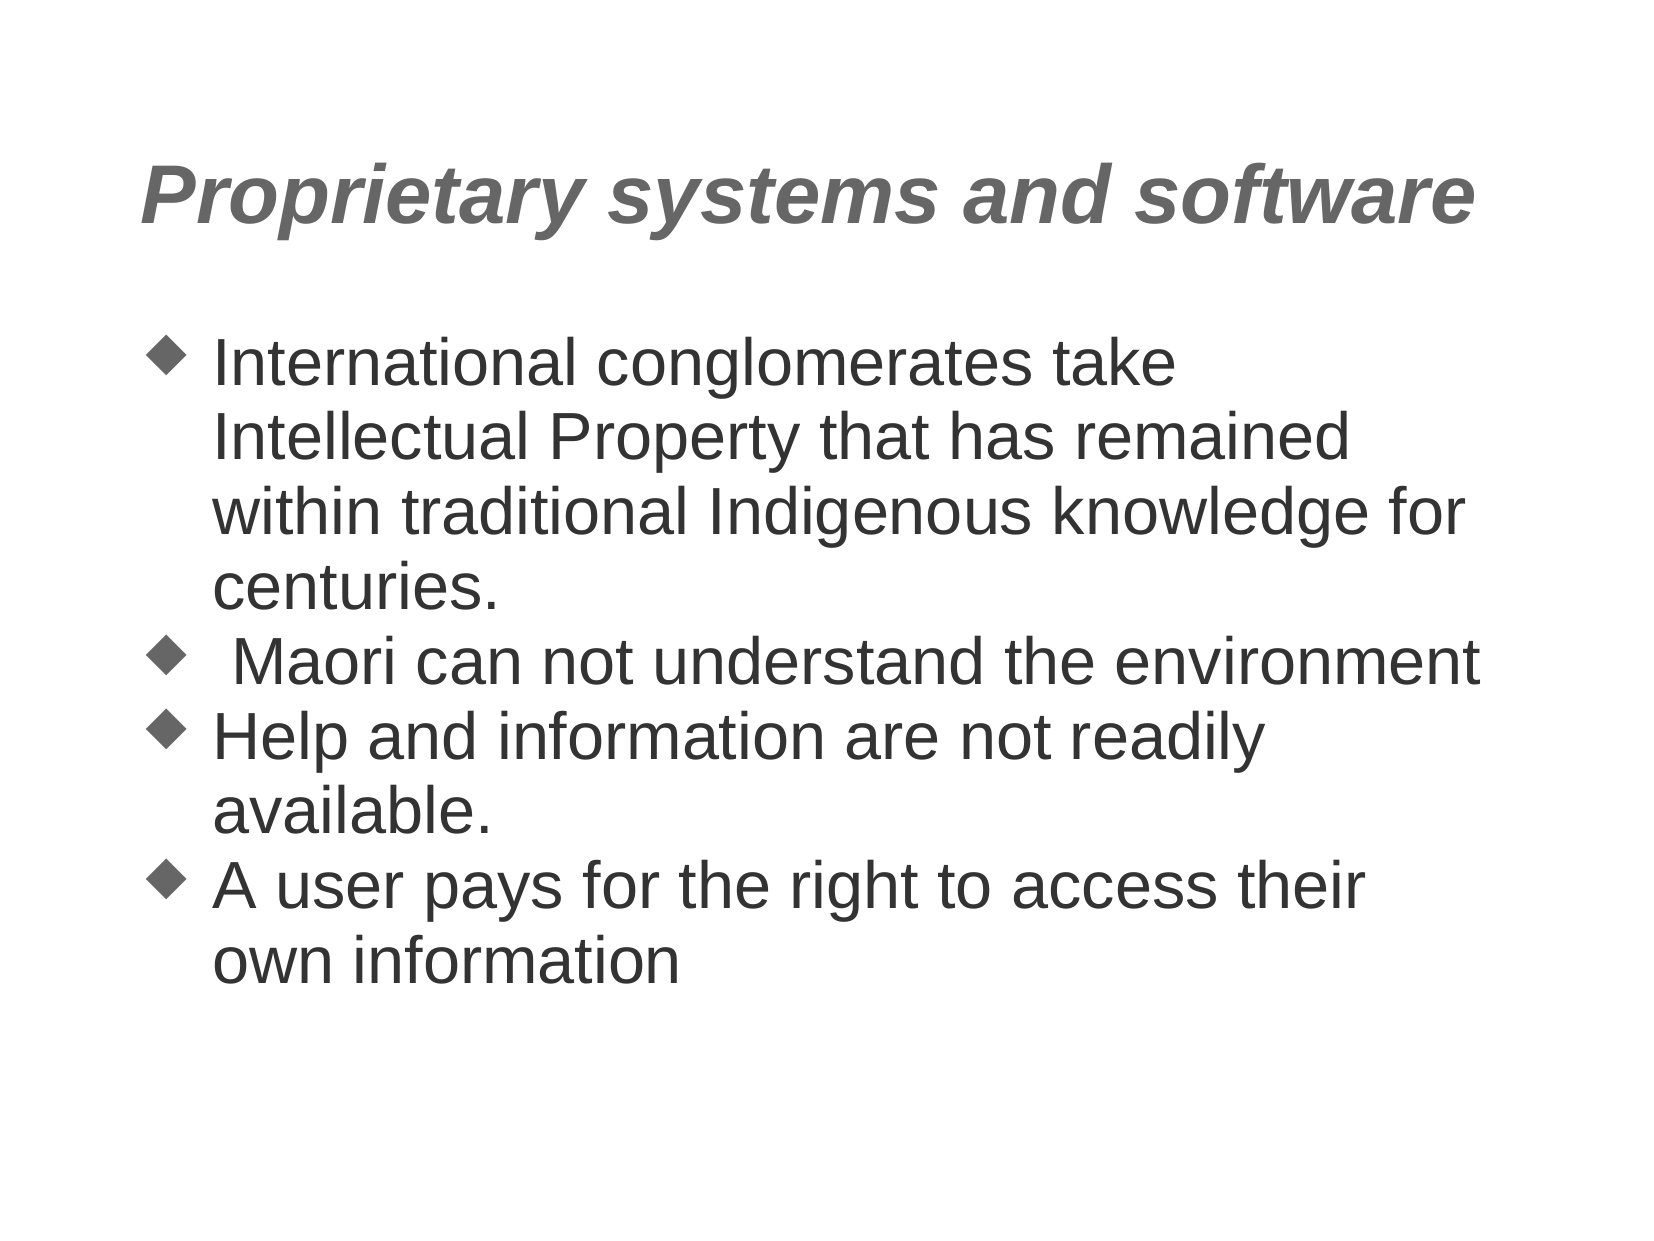

# Proprietary systems and software
International conglomerates take Intellectual Property that has remained within traditional Indigenous knowledge for centuries.
 Maori can not understand the environment
Help and information are not readily available.
A user pays for the right to access their own information